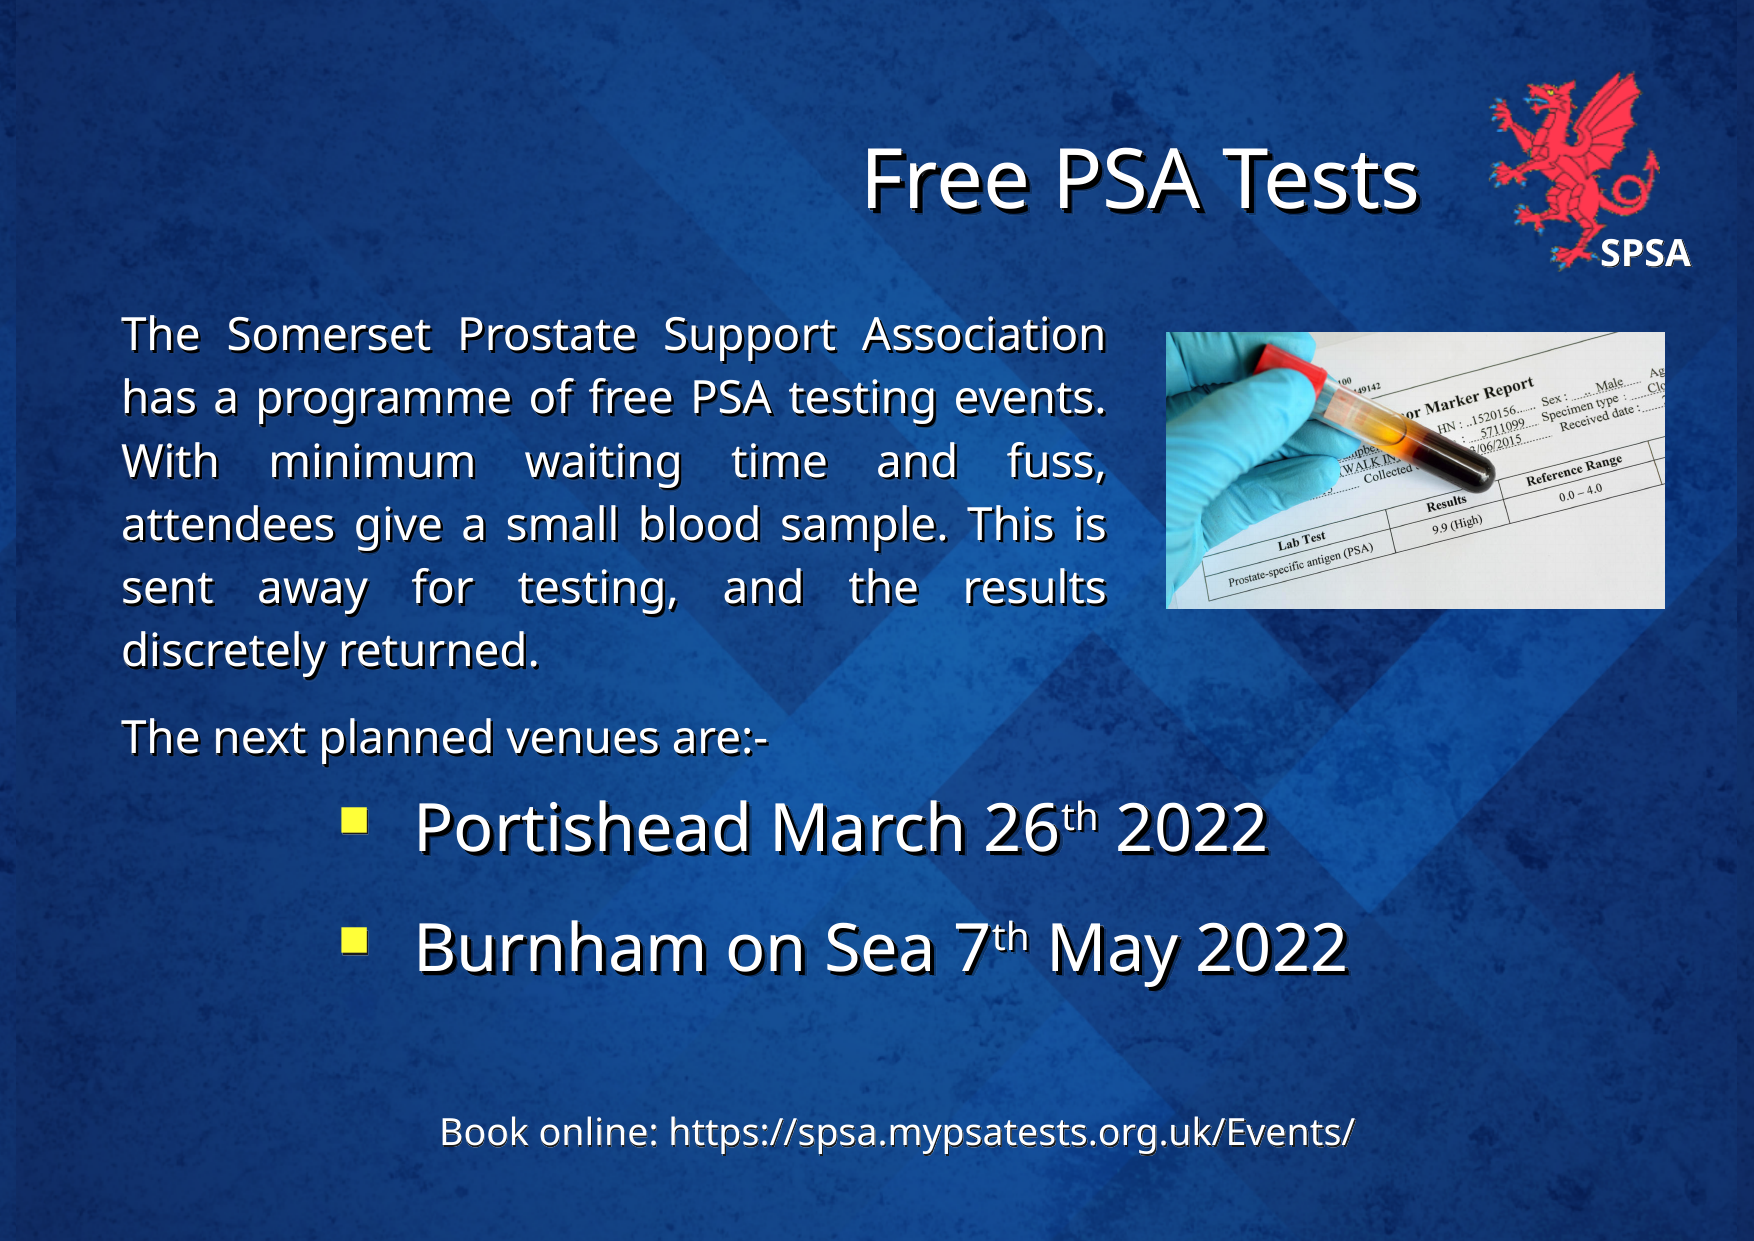

SPSA
Free PSA Tests
The Somerset Prostate Support Association has a programme of free PSA testing events. With minimum waiting time and fuss, attendees give a small blood sample. This is sent away for testing, and the results discretely returned.
The next planned venues are:-
Portishead March 26th 2022
Burnham on Sea 7th May 2022
Book online: https://spsa.mypsatests.org.uk/Events/